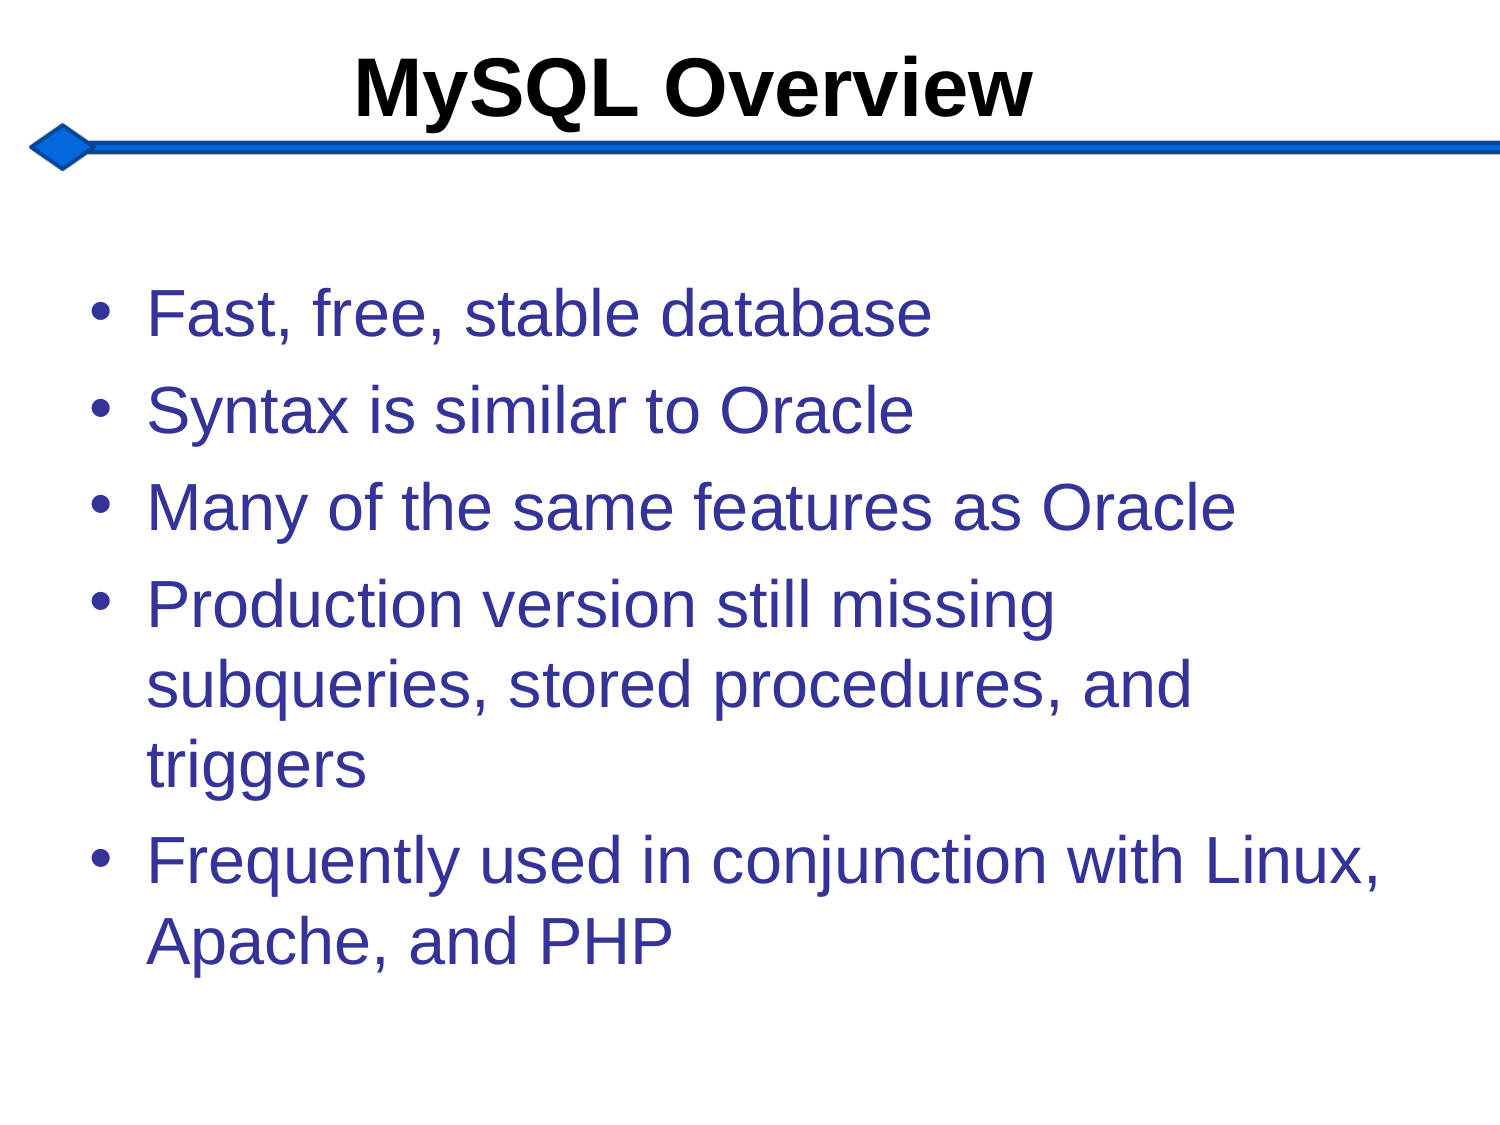

MySQL Overview
# Fast, free, stable database
Syntax is similar to Oracle
Many of the same features as Oracle
Production version still missing subqueries, stored procedures, and triggers
Frequently used in conjunction with Linux, Apache, and PHP